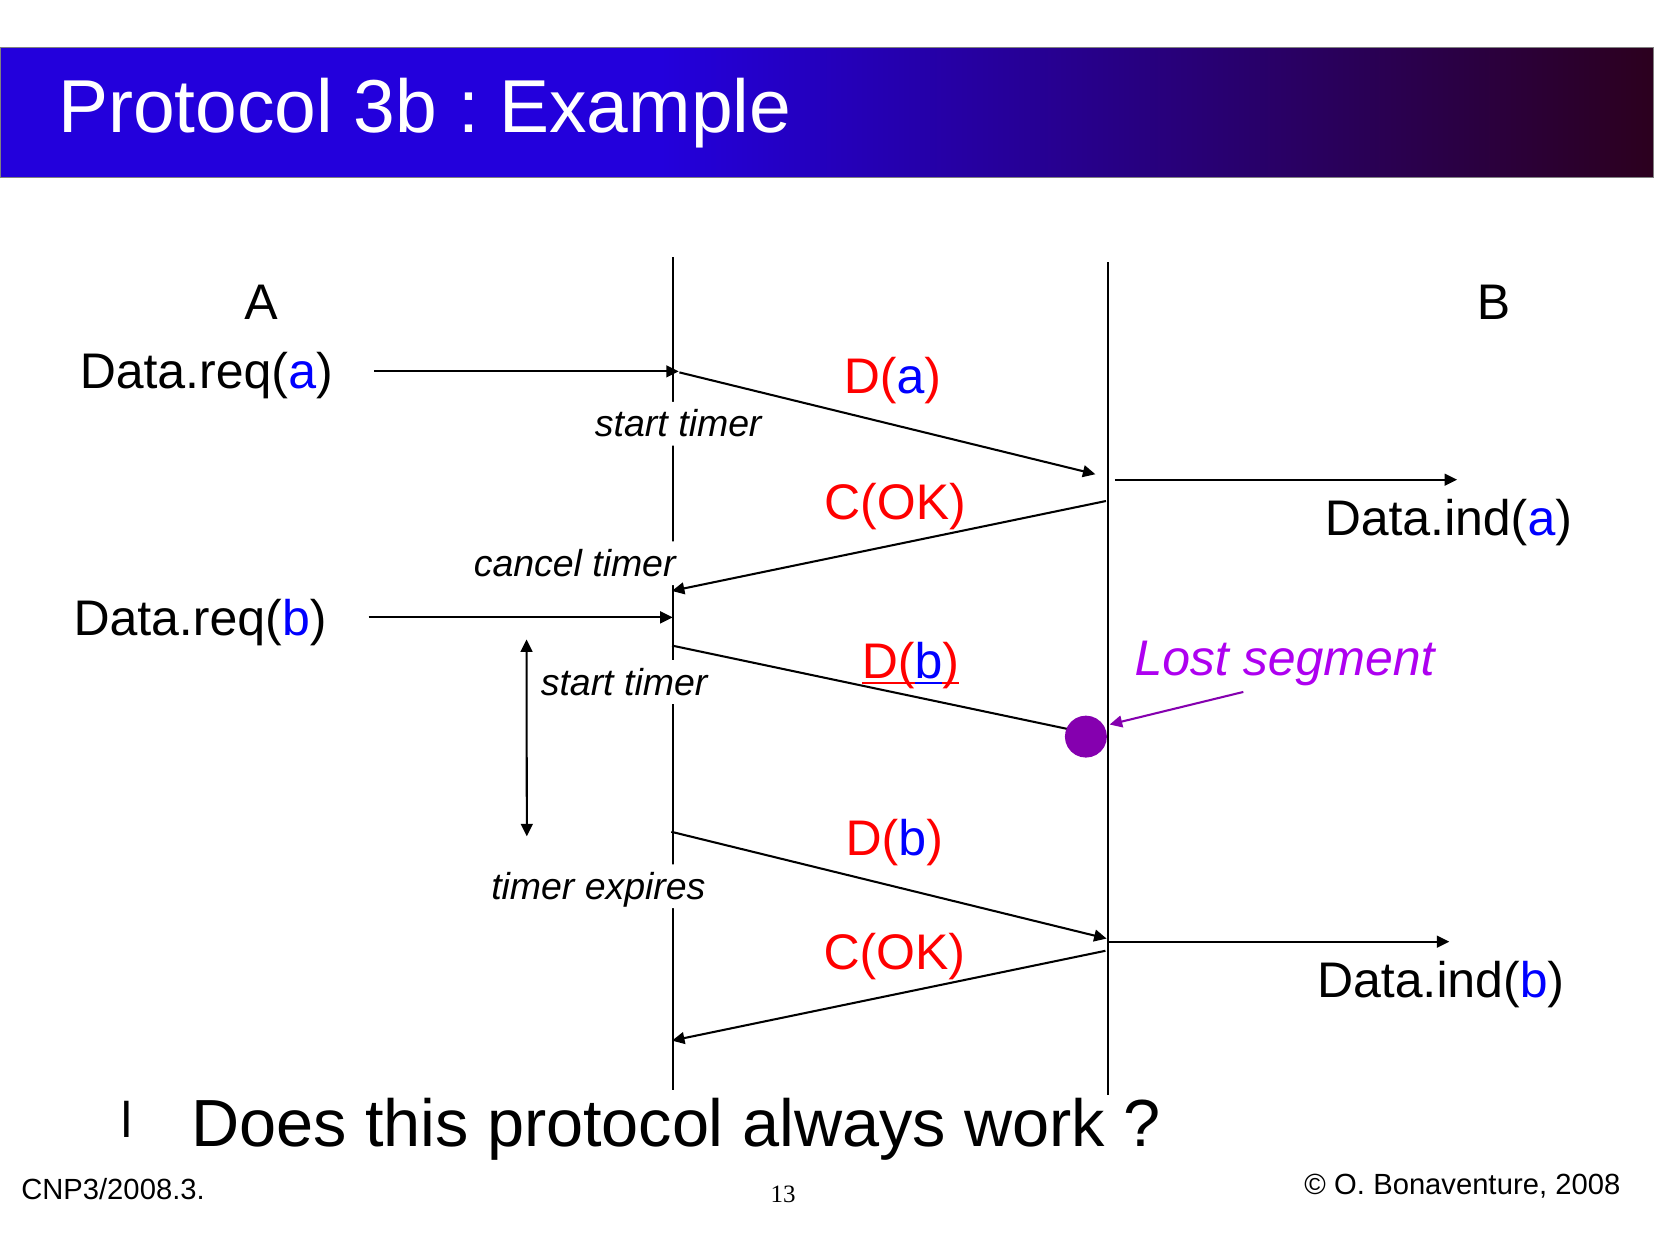

# Protocol 3b : Example
A B
Data.req(a)
D(a)
start timer
Data.ind(a)
C(OK)
cancel timer
Data.req(b)
Lost segment
D(b)
start timer
D(b)
Data.ind(b)
timer expires
C(OK)
Does this protocol always work ?
© O. Bonaventure, 2008
CNP3/2008.3.